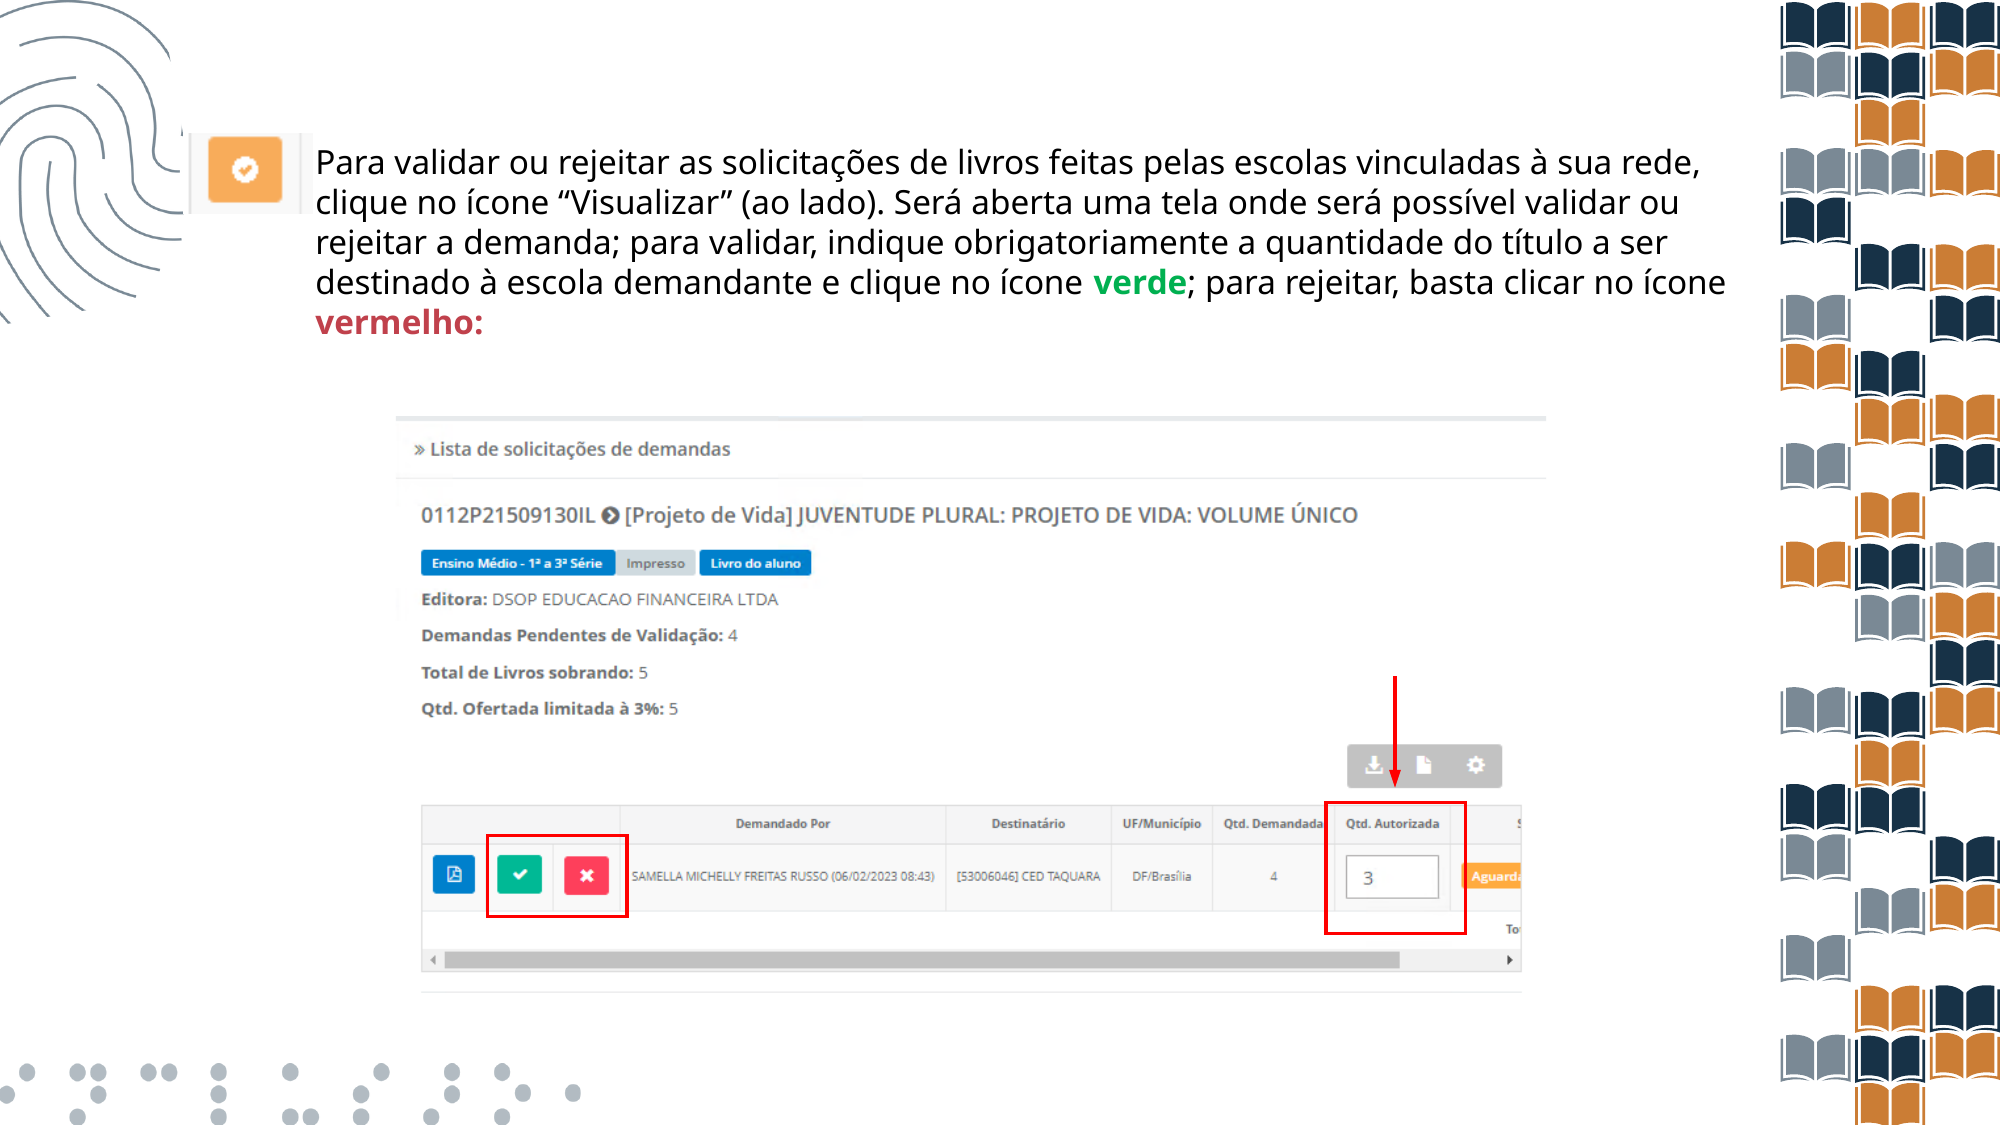

Para validar ou rejeitar as solicitações de livros feitas pelas escolas vinculadas à sua rede, clique no ícone “Visualizar” (ao lado). Será aberta uma tela onde será possível validar ou rejeitar a demanda; para validar, indique obrigatoriamente a quantidade do título a ser destinado à escola demandante e clique no ícone verde; para rejeitar, basta clicar no ícone vermelho: